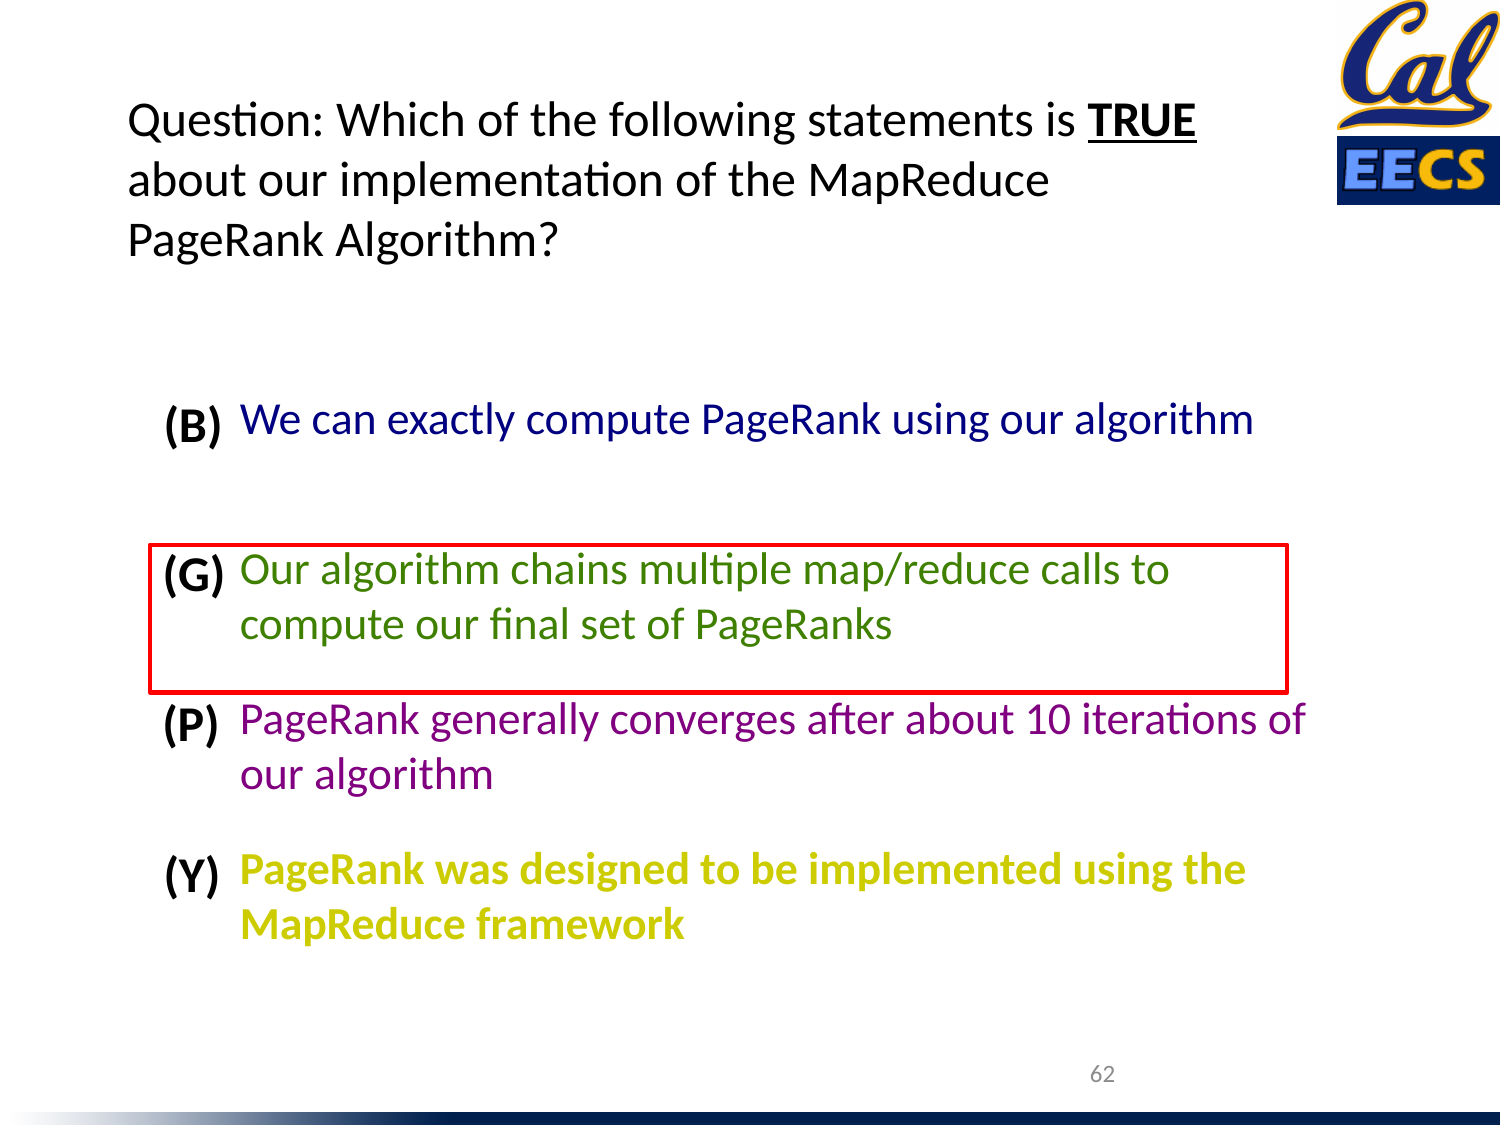

Question: Which of the following statements is TRUE about our implementation of the MapReduce PageRank Algorithm?
We can exactly compute PageRank using our algorithm
(B)
Our algorithm chains multiple map/reduce calls to compute our final set of PageRanks
(G)
PageRank generally converges after about 10 iterations of our algorithm
(P)
PageRank was designed to be implemented using the MapReduce framework
(Y)